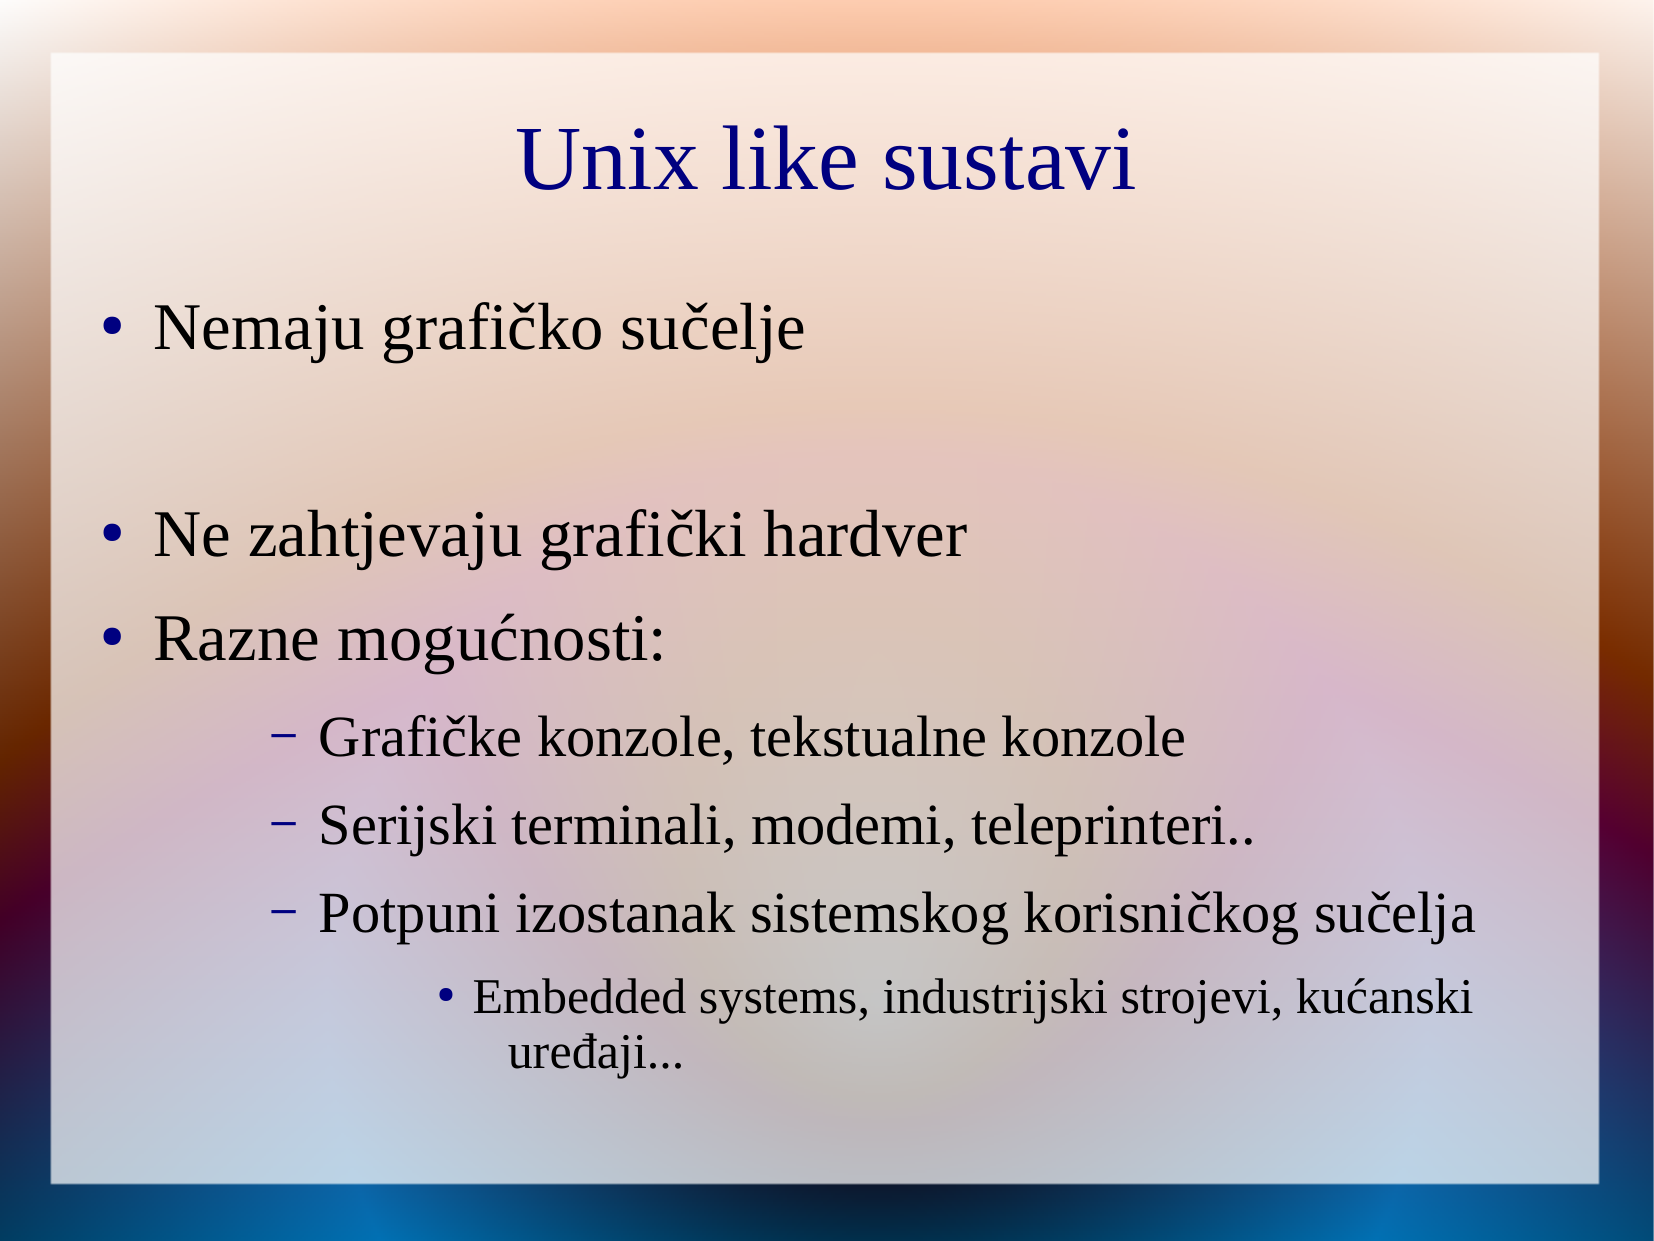

# Unix like sustavi
Nemaju grafičko sučelje
Ne zahtjevaju grafički hardver
Razne mogućnosti:
Grafičke konzole, tekstualne konzole
Serijski terminali, modemi, teleprinteri..
Potpuni izostanak sistemskog korisničkog sučelja
Embedded systems, industrijski strojevi, kućanski uređaji...